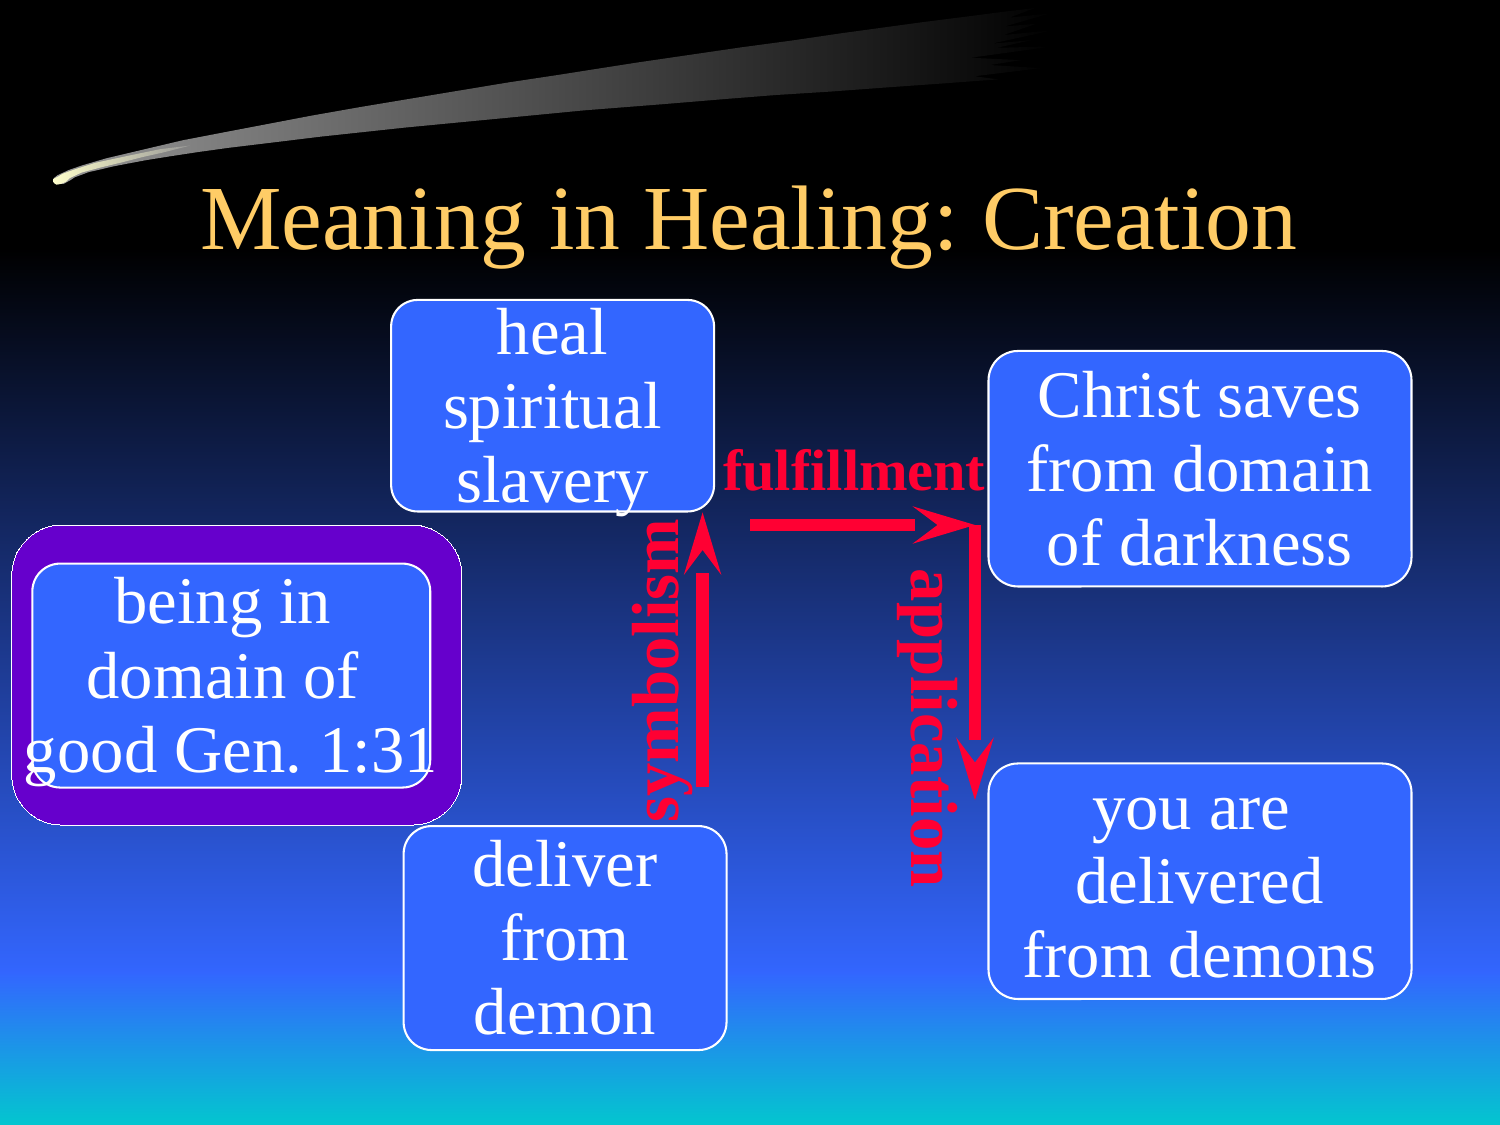

# Meaning in Healing: Creation
heal
spiritual
slavery
symbolism
Christ saves
from domain
of darkness
fulfillment
being in
domain of
good Gen. 1:31
application
you are
delivered
from demons
deliver
from
demon